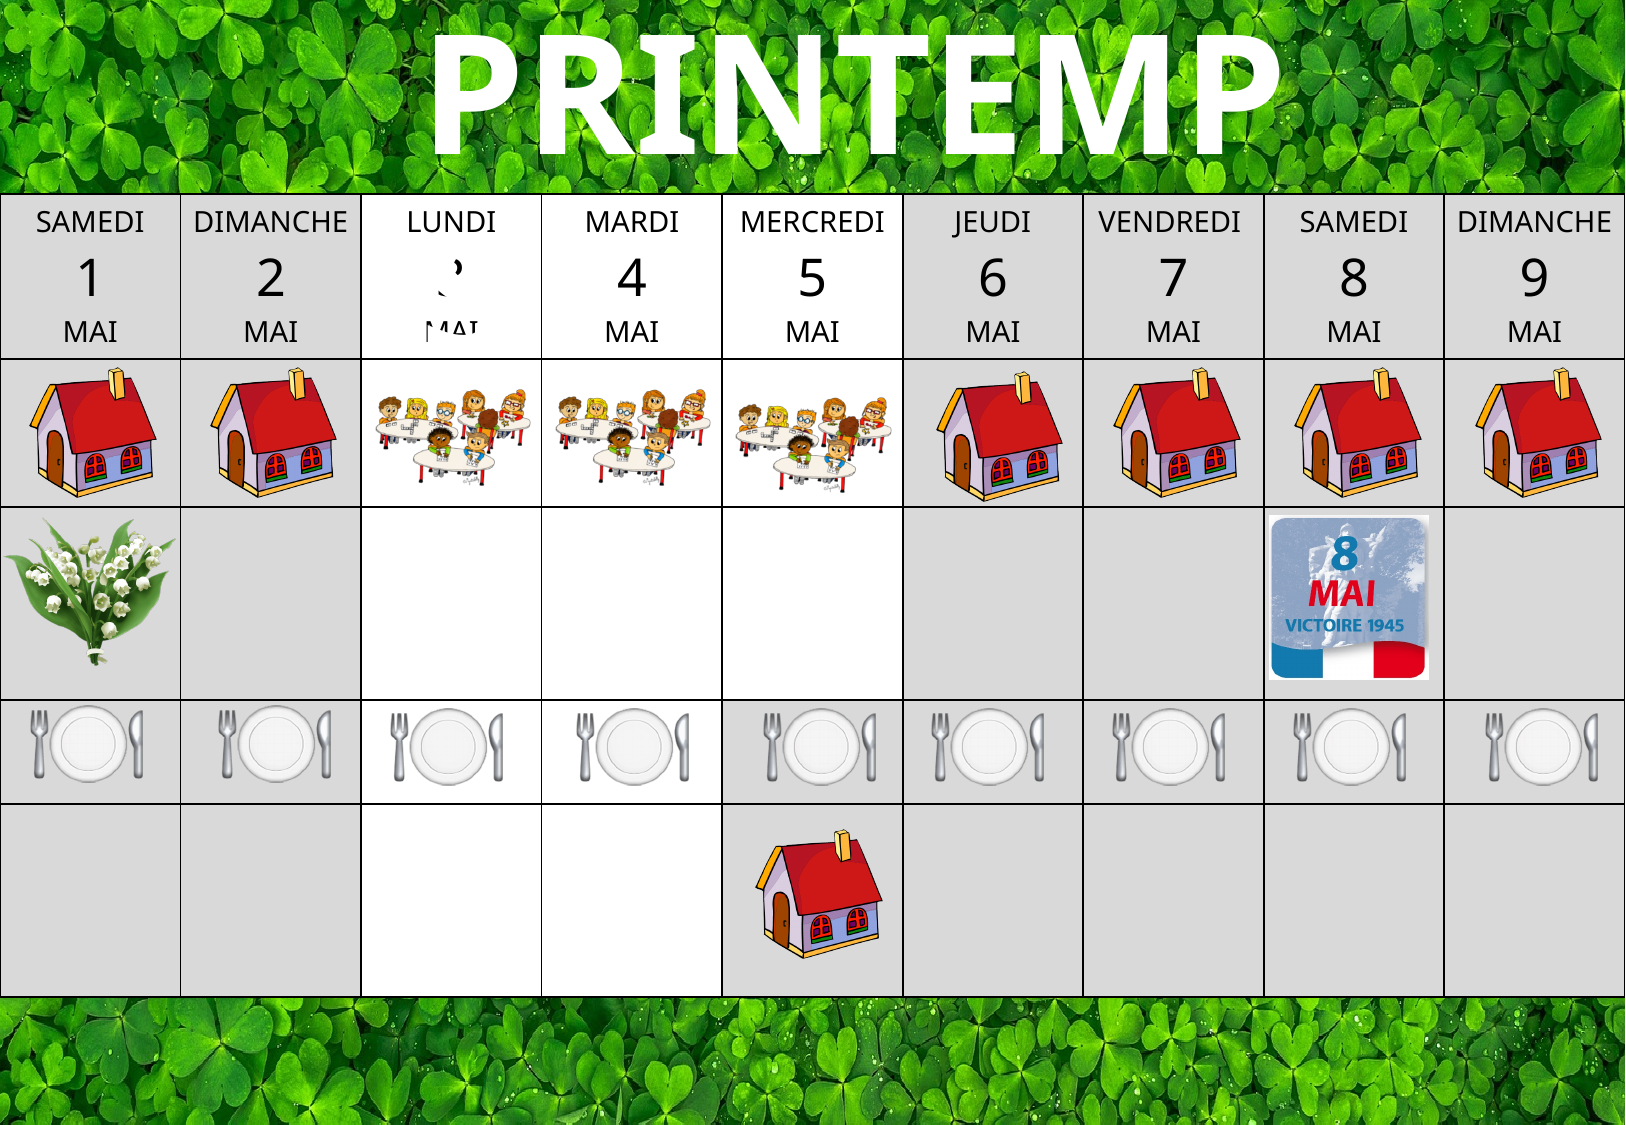

PRINTEMPS
| SAMEDI 1 MAI | DIMANCHE 2 MAI | LUNDI 3 MAI | MARDI 4 MAI | MERCREDI 5 MAI | JEUDI 6 MAI | VENDREDI 7 MAI | SAMEDI 8 MAI | DIMANCHE 9 MAI |
| --- | --- | --- | --- | --- | --- | --- | --- | --- |
| | | | | | | | | |
| | | | | | | | | |
| | | | | | | | | |
| | | | | | | | | |